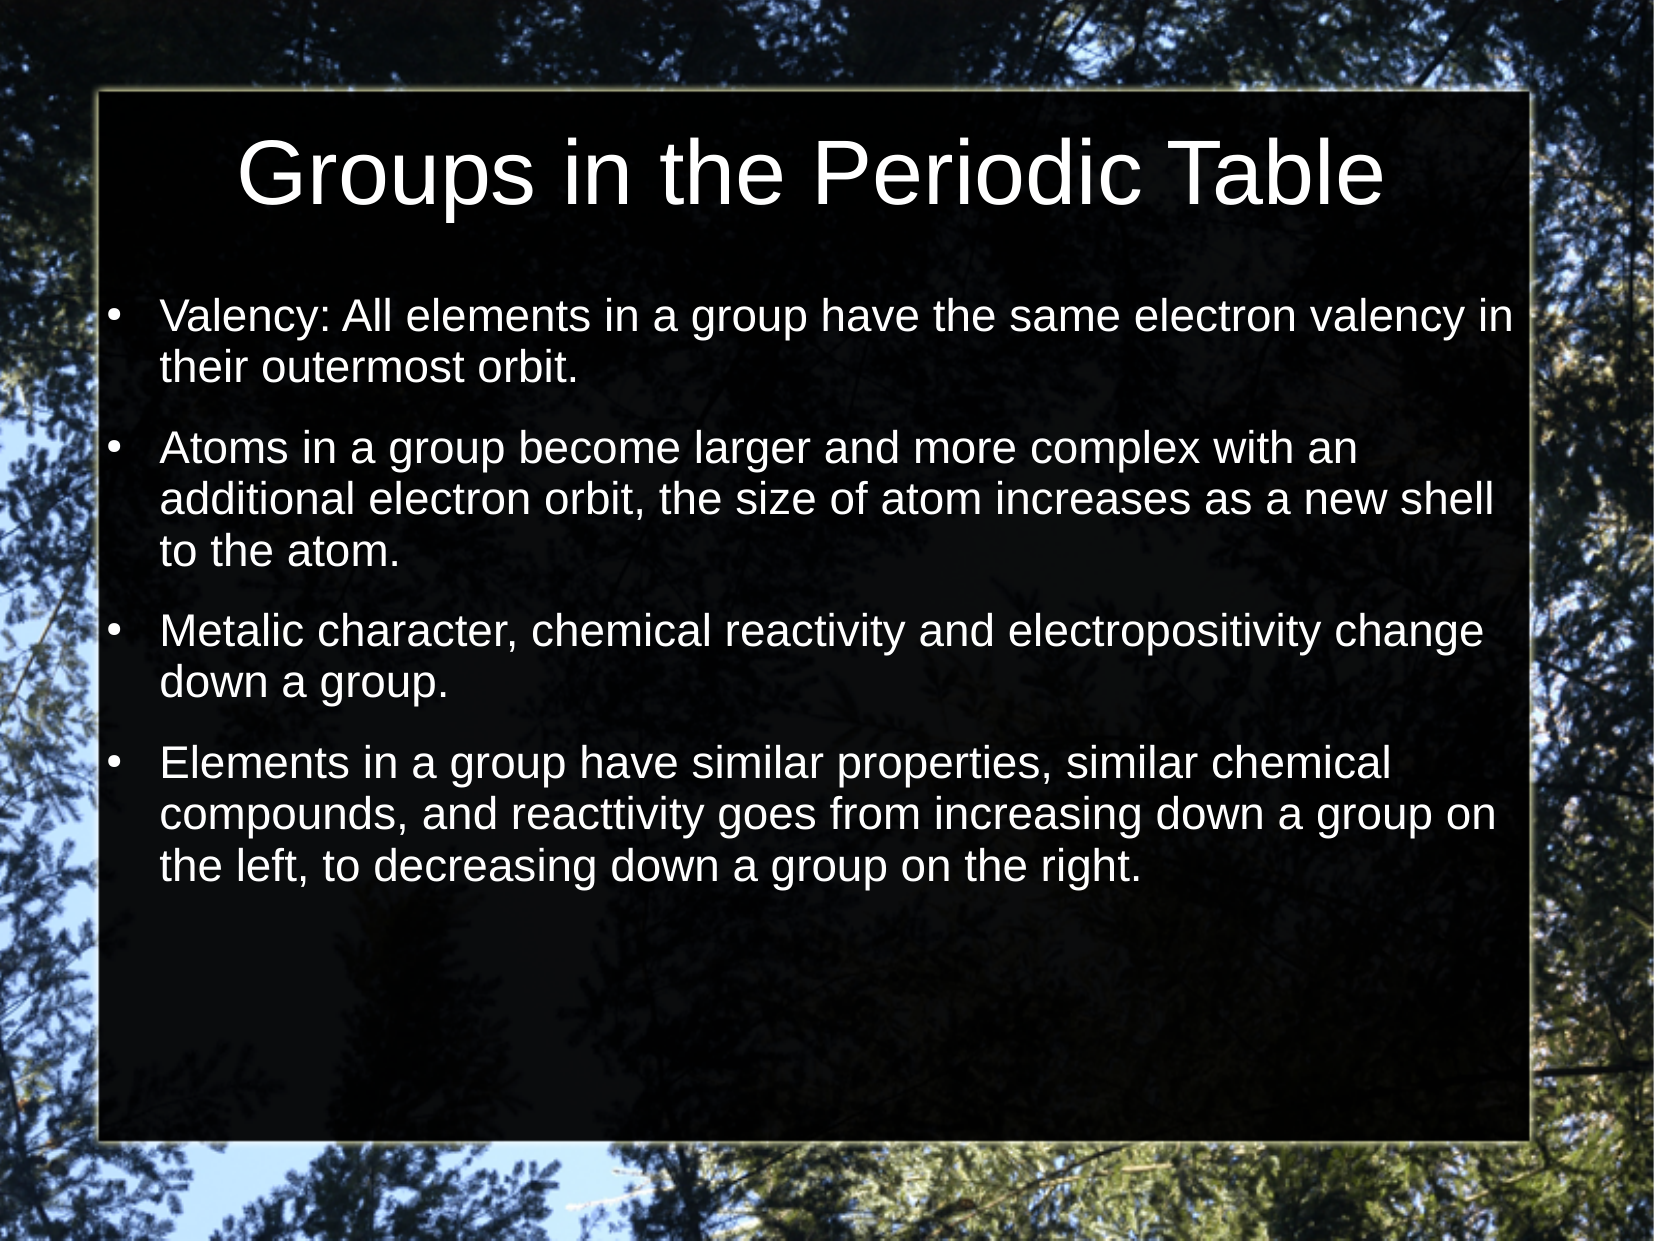

# Groups in the Periodic Table
Valency: All elements in a group have the same electron valency in their outermost orbit.
Atoms in a group become larger and more complex with an additional electron orbit, the size of atom increases as a new shell to the atom.
Metalic character, chemical reactivity and electropositivity change down a group.
Elements in a group have similar properties, similar chemical compounds, and reacttivity goes from increasing down a group on the left, to decreasing down a group on the right.